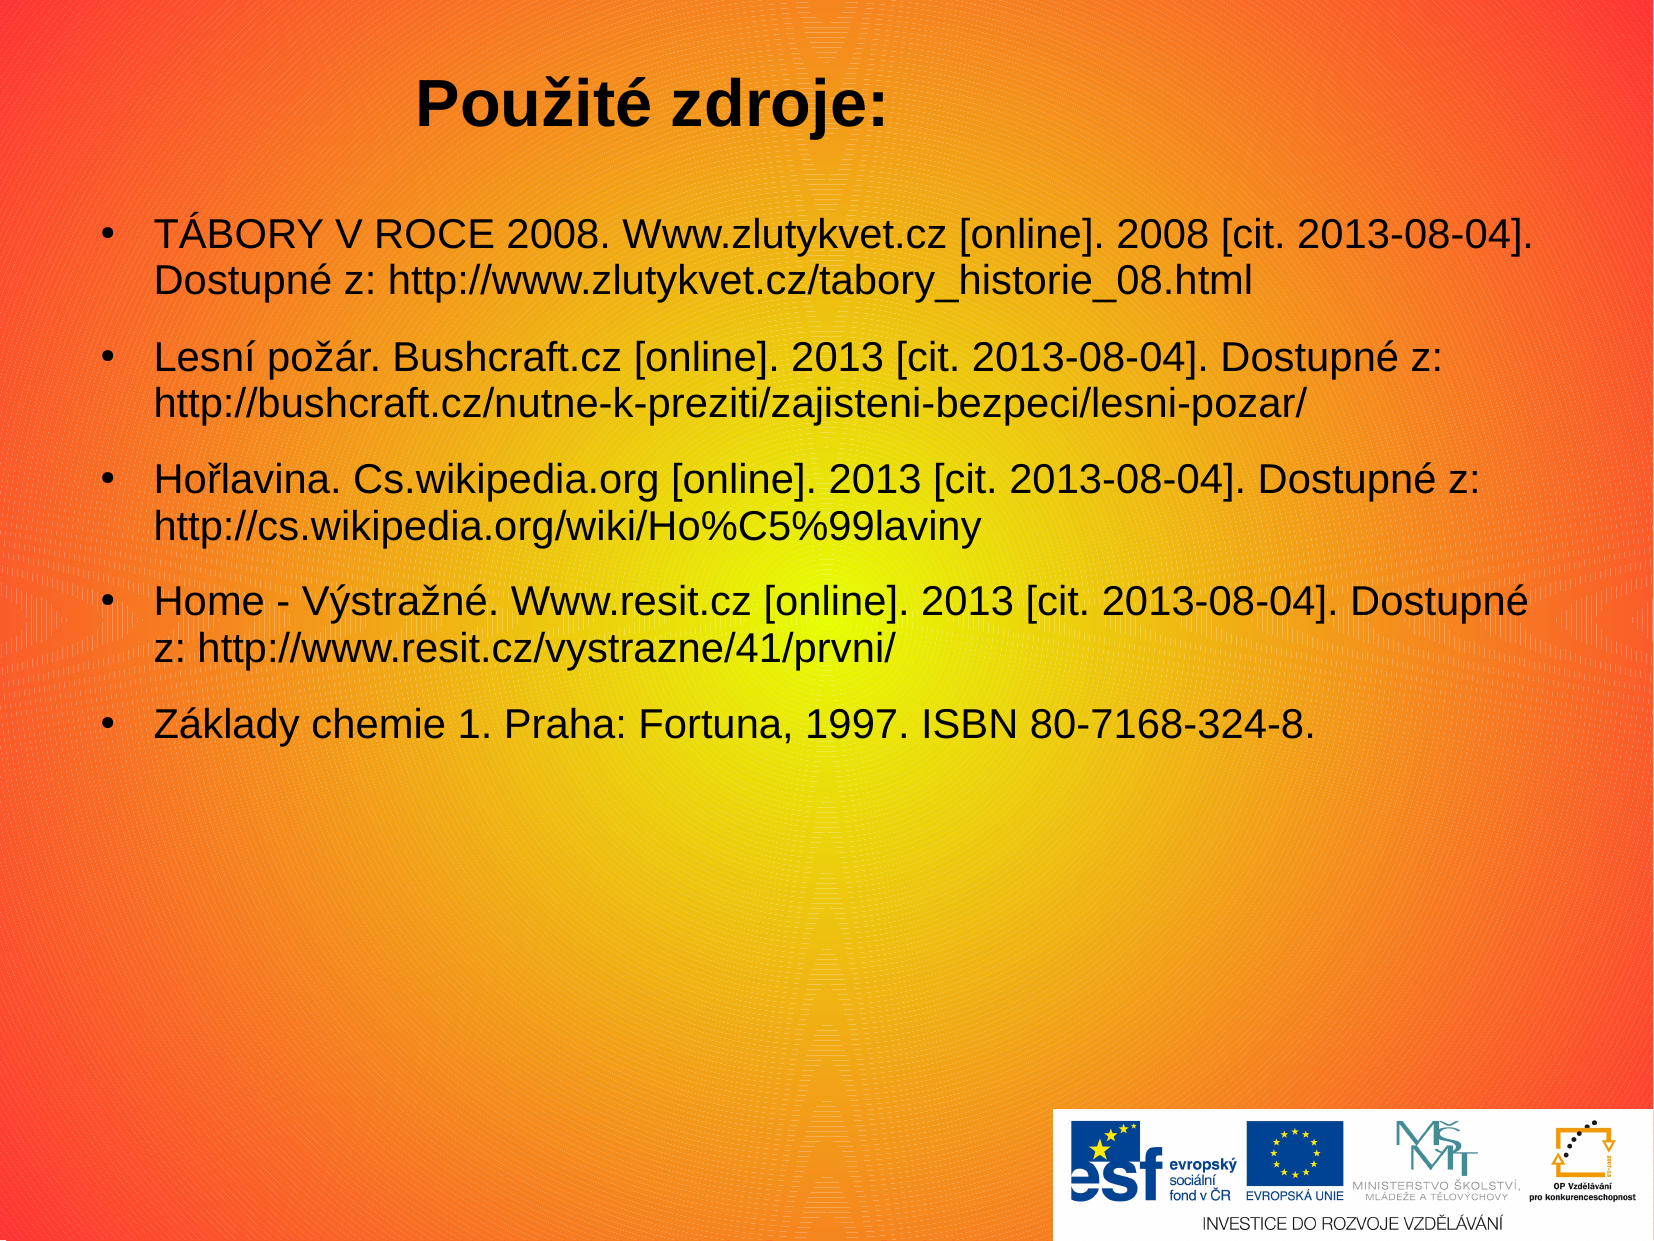

# Použité zdroje:
TÁBORY V ROCE 2008. Www.zlutykvet.cz [online]. 2008 [cit. 2013-08-04]. Dostupné z: http://www.zlutykvet.cz/tabory_historie_08.html
Lesní požár. Bushcraft.cz [online]. 2013 [cit. 2013-08-04]. Dostupné z: http://bushcraft.cz/nutne-k-preziti/zajisteni-bezpeci/lesni-pozar/
Hořlavina. Cs.wikipedia.org [online]. 2013 [cit. 2013-08-04]. Dostupné z: http://cs.wikipedia.org/wiki/Ho%C5%99laviny
Home - Výstražné. Www.resit.cz [online]. 2013 [cit. 2013-08-04]. Dostupné z: http://www.resit.cz/vystrazne/41/prvni/
Základy chemie 1. Praha: Fortuna, 1997. ISBN 80-7168-324-8.